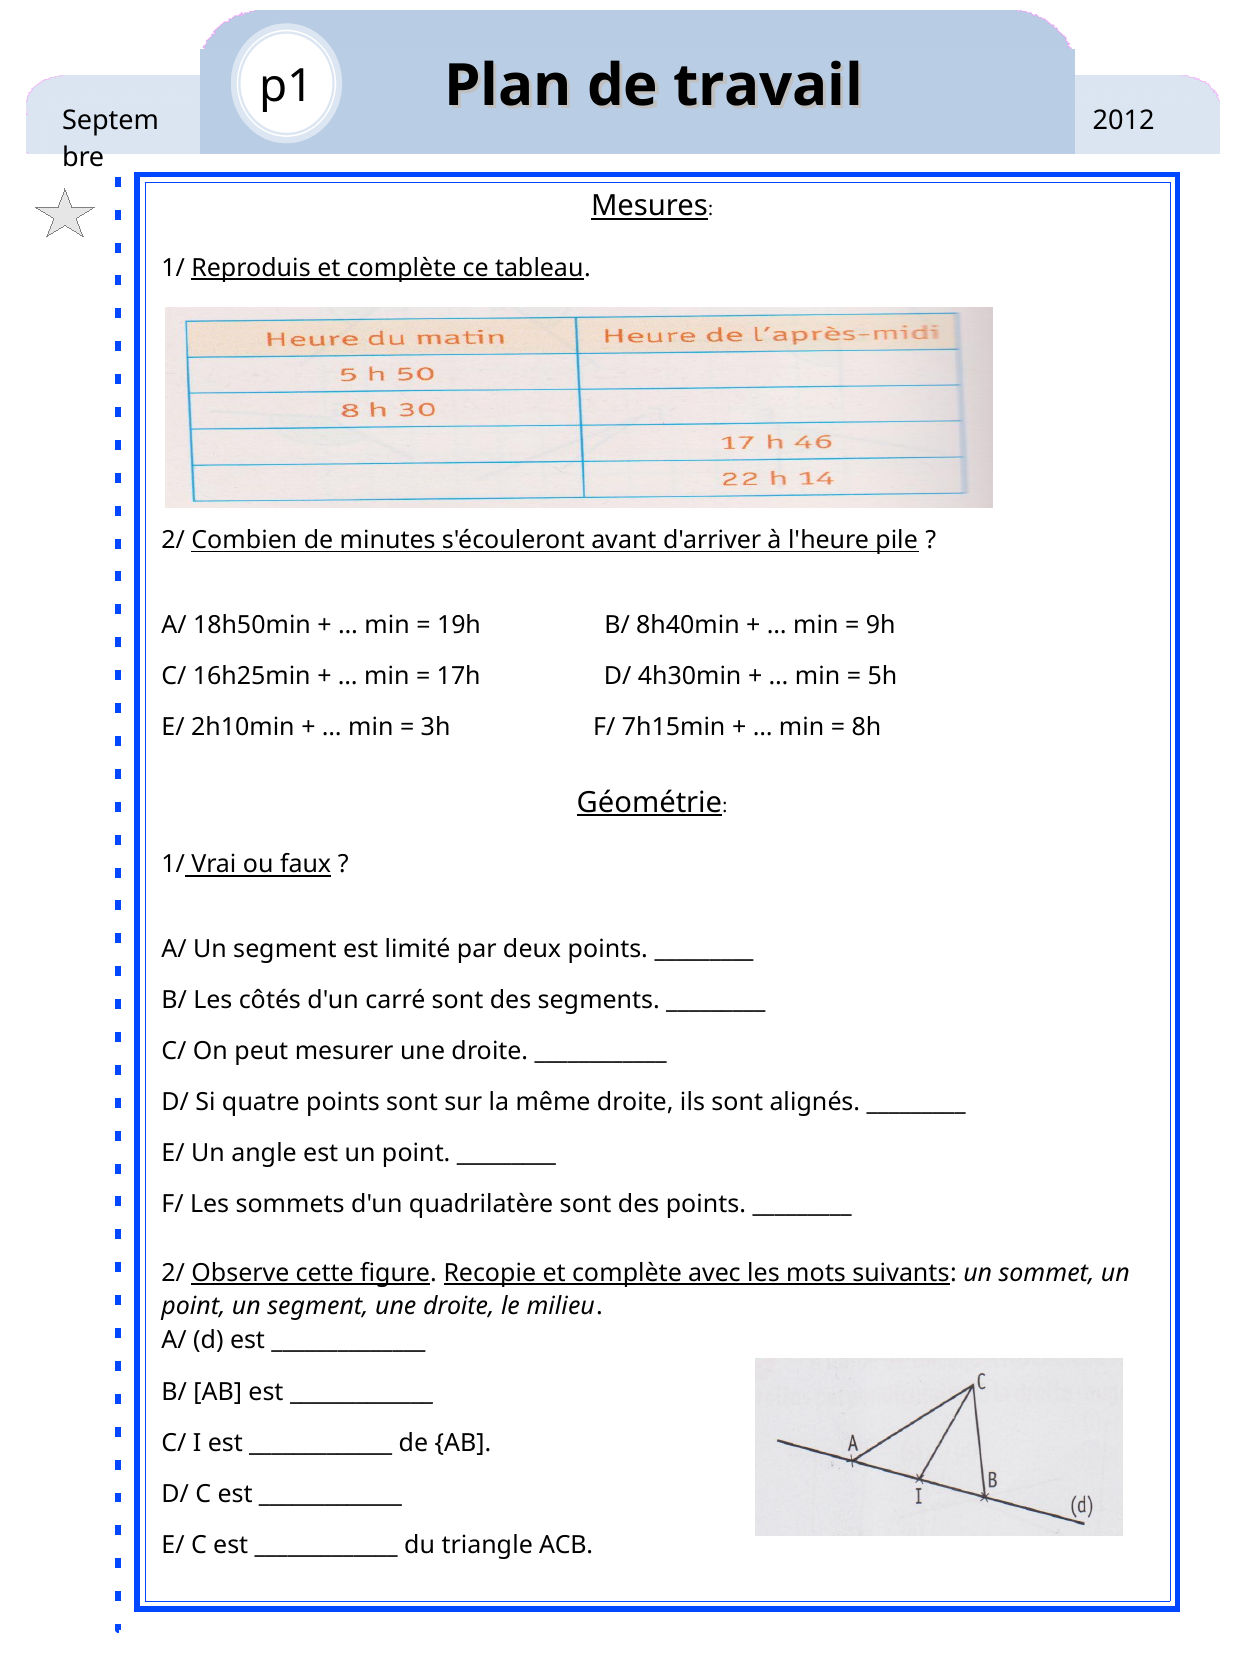

p1
Plan de travail
Septembre
2012
| |
| --- |
Mesures:
1/ Reproduis et complète ce tableau.
2/ Combien de minutes s'écouleront avant d'arriver à l'heure pile ?
A/ 18h50min + … min = 19h B/ 8h40min + … min = 9h
C/ 16h25min + … min = 17h D/ 4h30min + … min = 5h
E/ 2h10min + … min = 3h F/ 7h15min + … min = 8h
Géométrie:
1/ Vrai ou faux ?
A/ Un segment est limité par deux points. _________
B/ Les côtés d'un carré sont des segments. _________
C/ On peut mesurer une droite. ____________
D/ Si quatre points sont sur la même droite, ils sont alignés. _________
E/ Un angle est un point. _________
F/ Les sommets d'un quadrilatère sont des points. _________
2/ Observe cette figure. Recopie et complète avec les mots suivants: un sommet, un point, un segment, une droite, le milieu.
A/ (d) est ______________
B/ [AB] est _____________
C/ I est _____________ de {AB].
D/ C est _____________
E/ C est _____________ du triangle ACB.